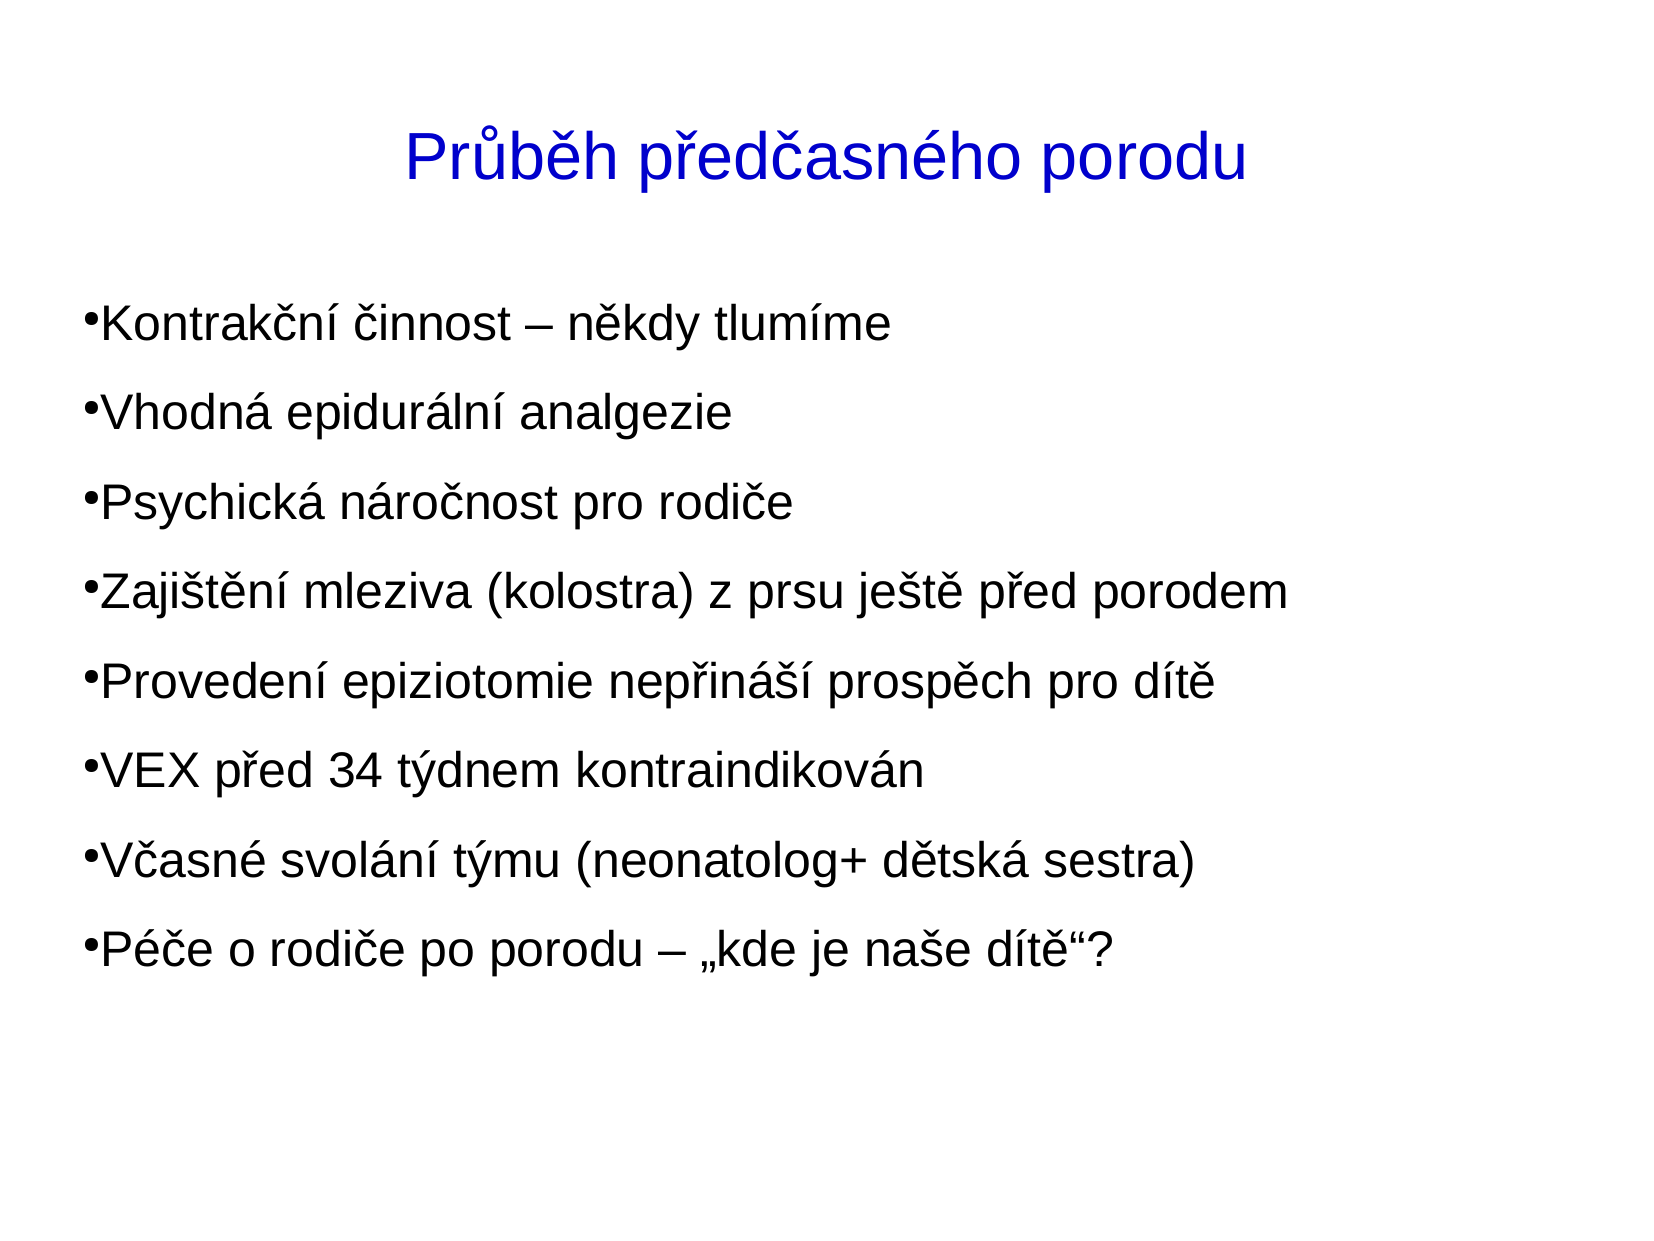

# Průběh předčasného porodu
Kontrakční činnost – někdy tlumíme
Vhodná epidurální analgezie
Psychická náročnost pro rodiče
Zajištění mleziva (kolostra) z prsu ještě před porodem
Provedení epiziotomie nepřináší prospěch pro dítě
VEX před 34 týdnem kontraindikován
Včasné svolání týmu (neonatolog+ dětská sestra)
Péče o rodiče po porodu – „kde je naše dítě“?